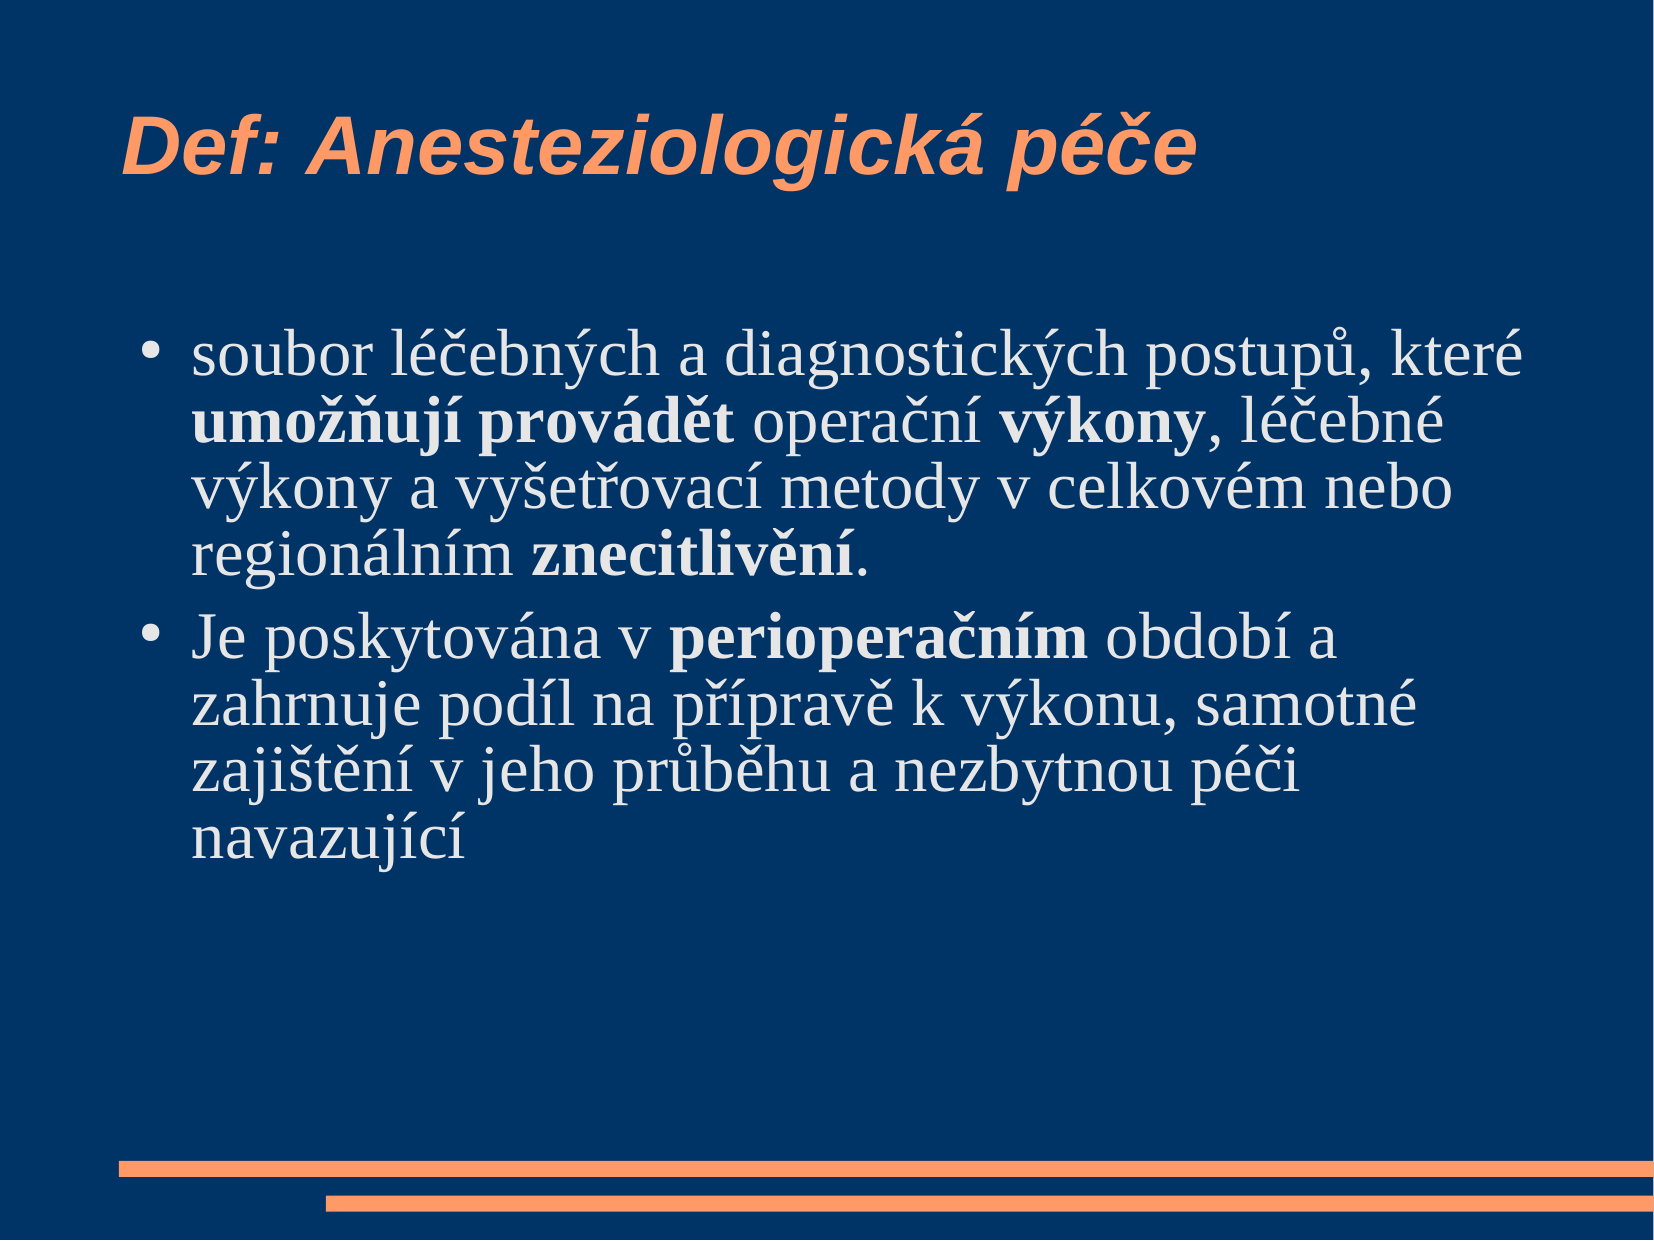

# Def: Anesteziologická péče
soubor léčebných a diagnostických postupů, které umožňují provádět operační výkony, léčebné výkony a vyšetřovací metody v celkovém nebo regionálním znecitlivění.
Je poskytována v perioperačním období a zahrnuje podíl na přípravě k výkonu, samotné zajištění v jeho průběhu a nezbytnou péči navazující